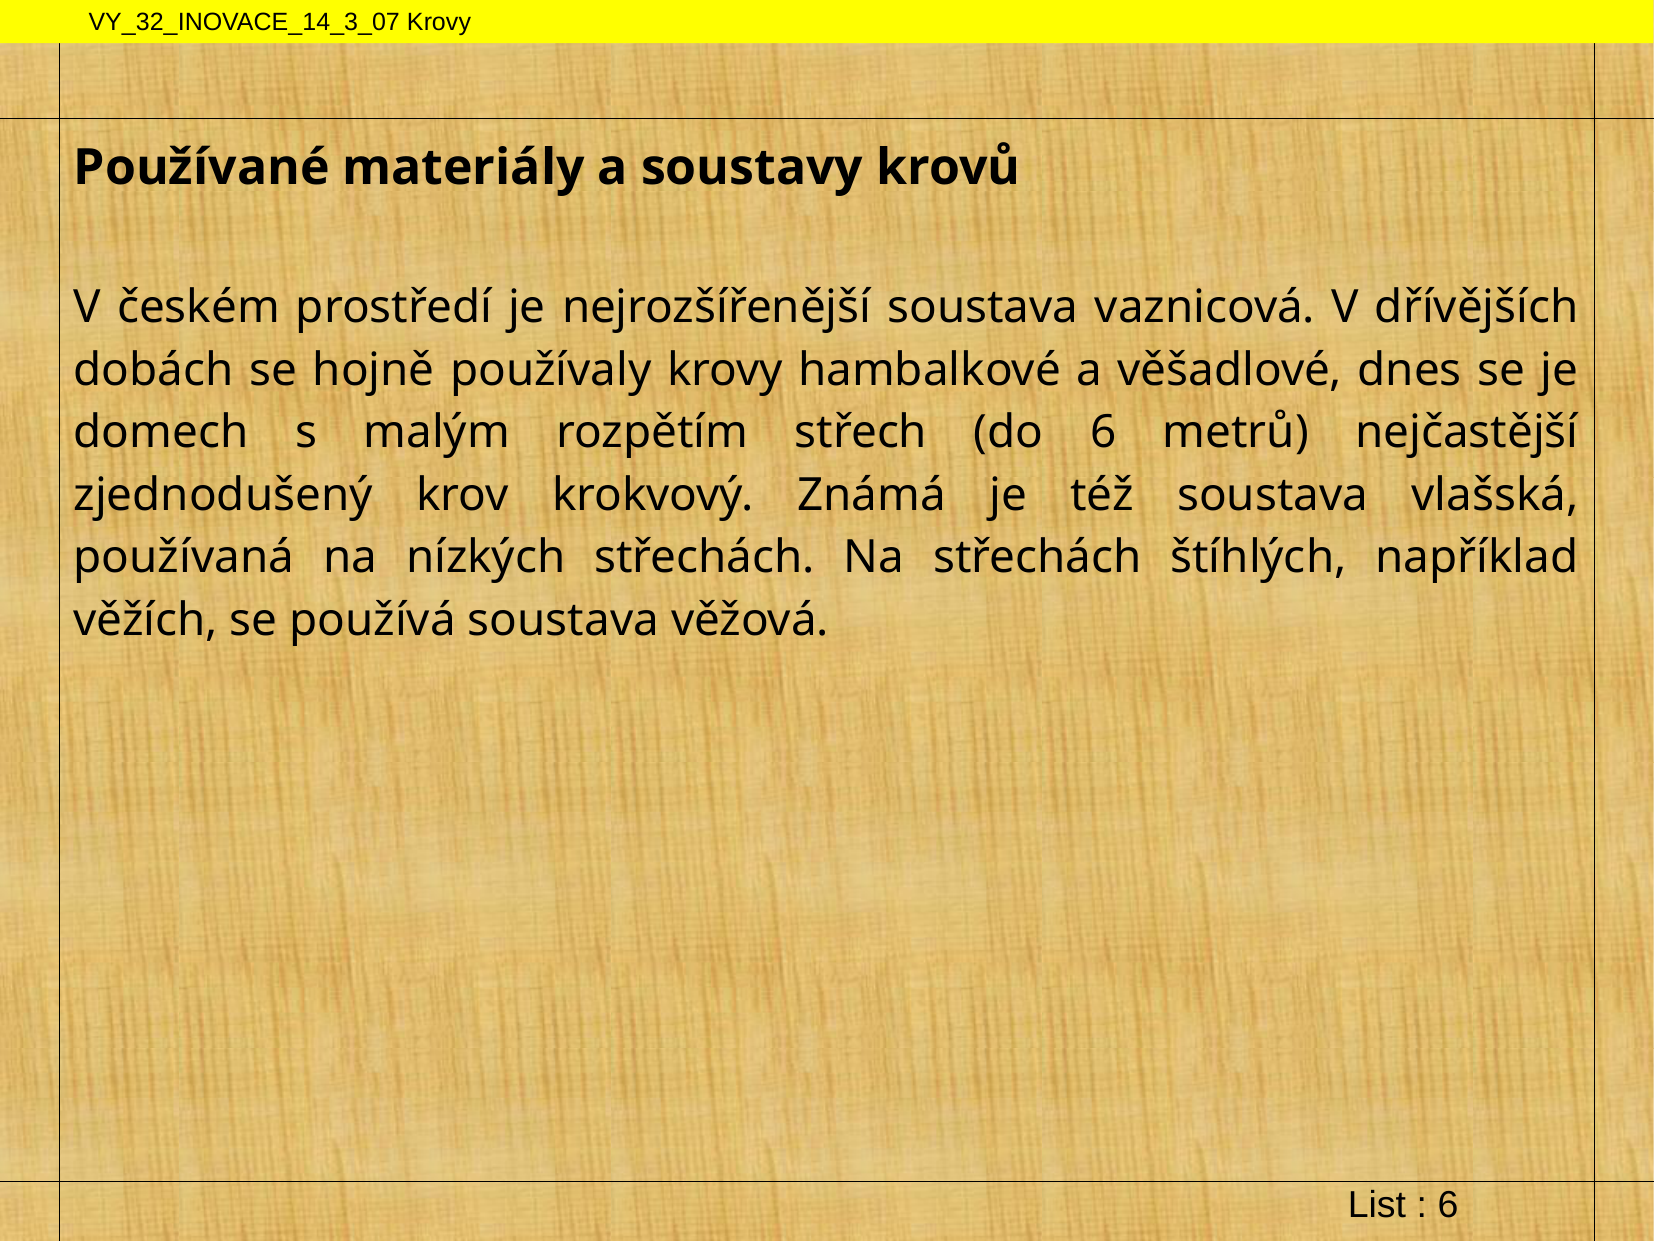

VY_32_INOVACE_14_3_07 Krovy
Používané materiály a soustavy krovů
V českém prostředí je nejrozšířenější soustava vaznicová. V dřívějších dobách se hojně používaly krovy hambalkové a věšadlové, dnes se je domech s malým rozpětím střech (do 6 metrů) nejčastější zjednodušený krov krokvový. Známá je též soustava vlašská, používaná na nízkých střechách. Na střechách štíhlých, například věžích, se používá soustava věžová.
List :